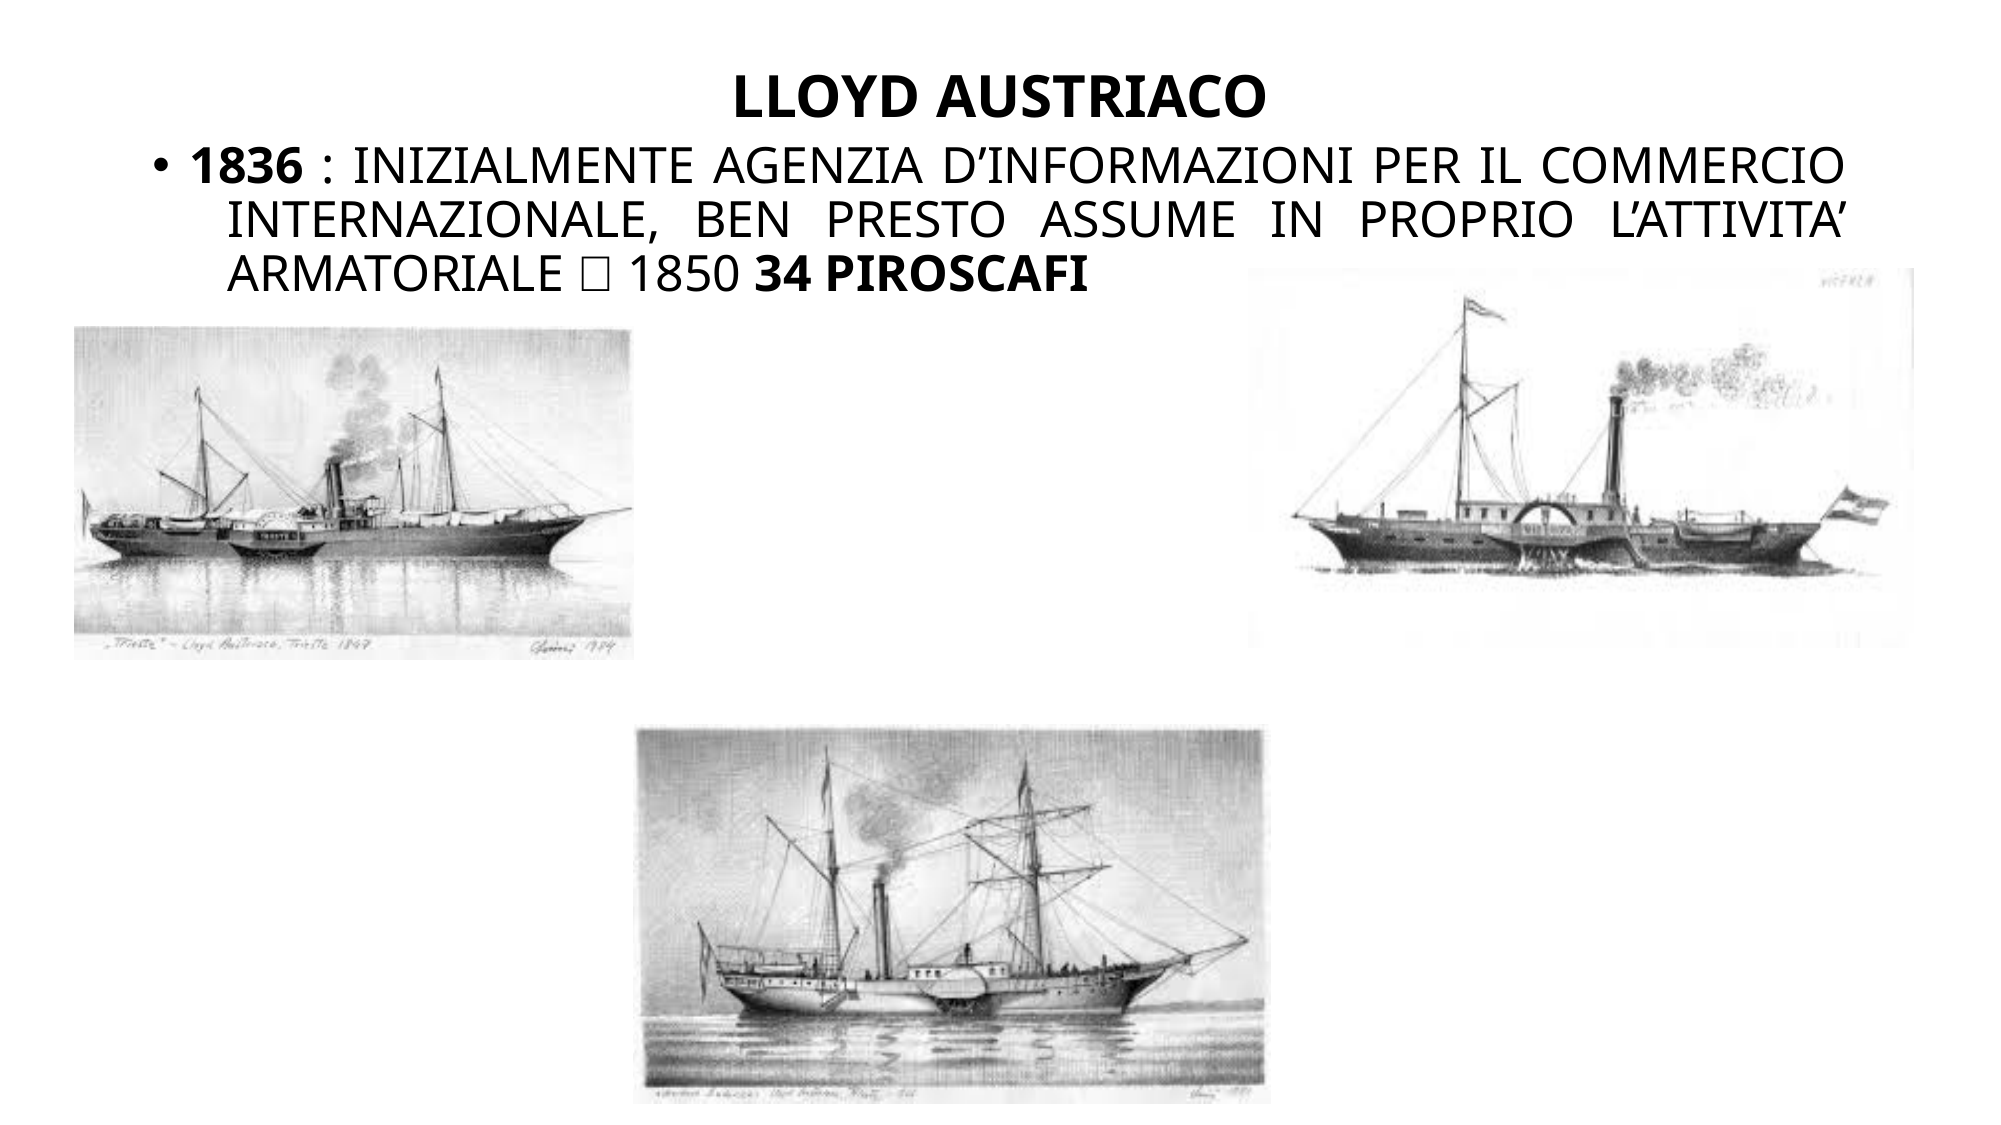

# LLOYD AUSTRIACO
1836 : INIZIALMENTE AGENZIA D’INFORMAZIONI PER IL COMMERCIO INTERNAZIONALE, BEN PRESTO ASSUME IN PROPRIO L’ATTIVITA’ ARMATORIALE  1850 34 PIROSCAFI